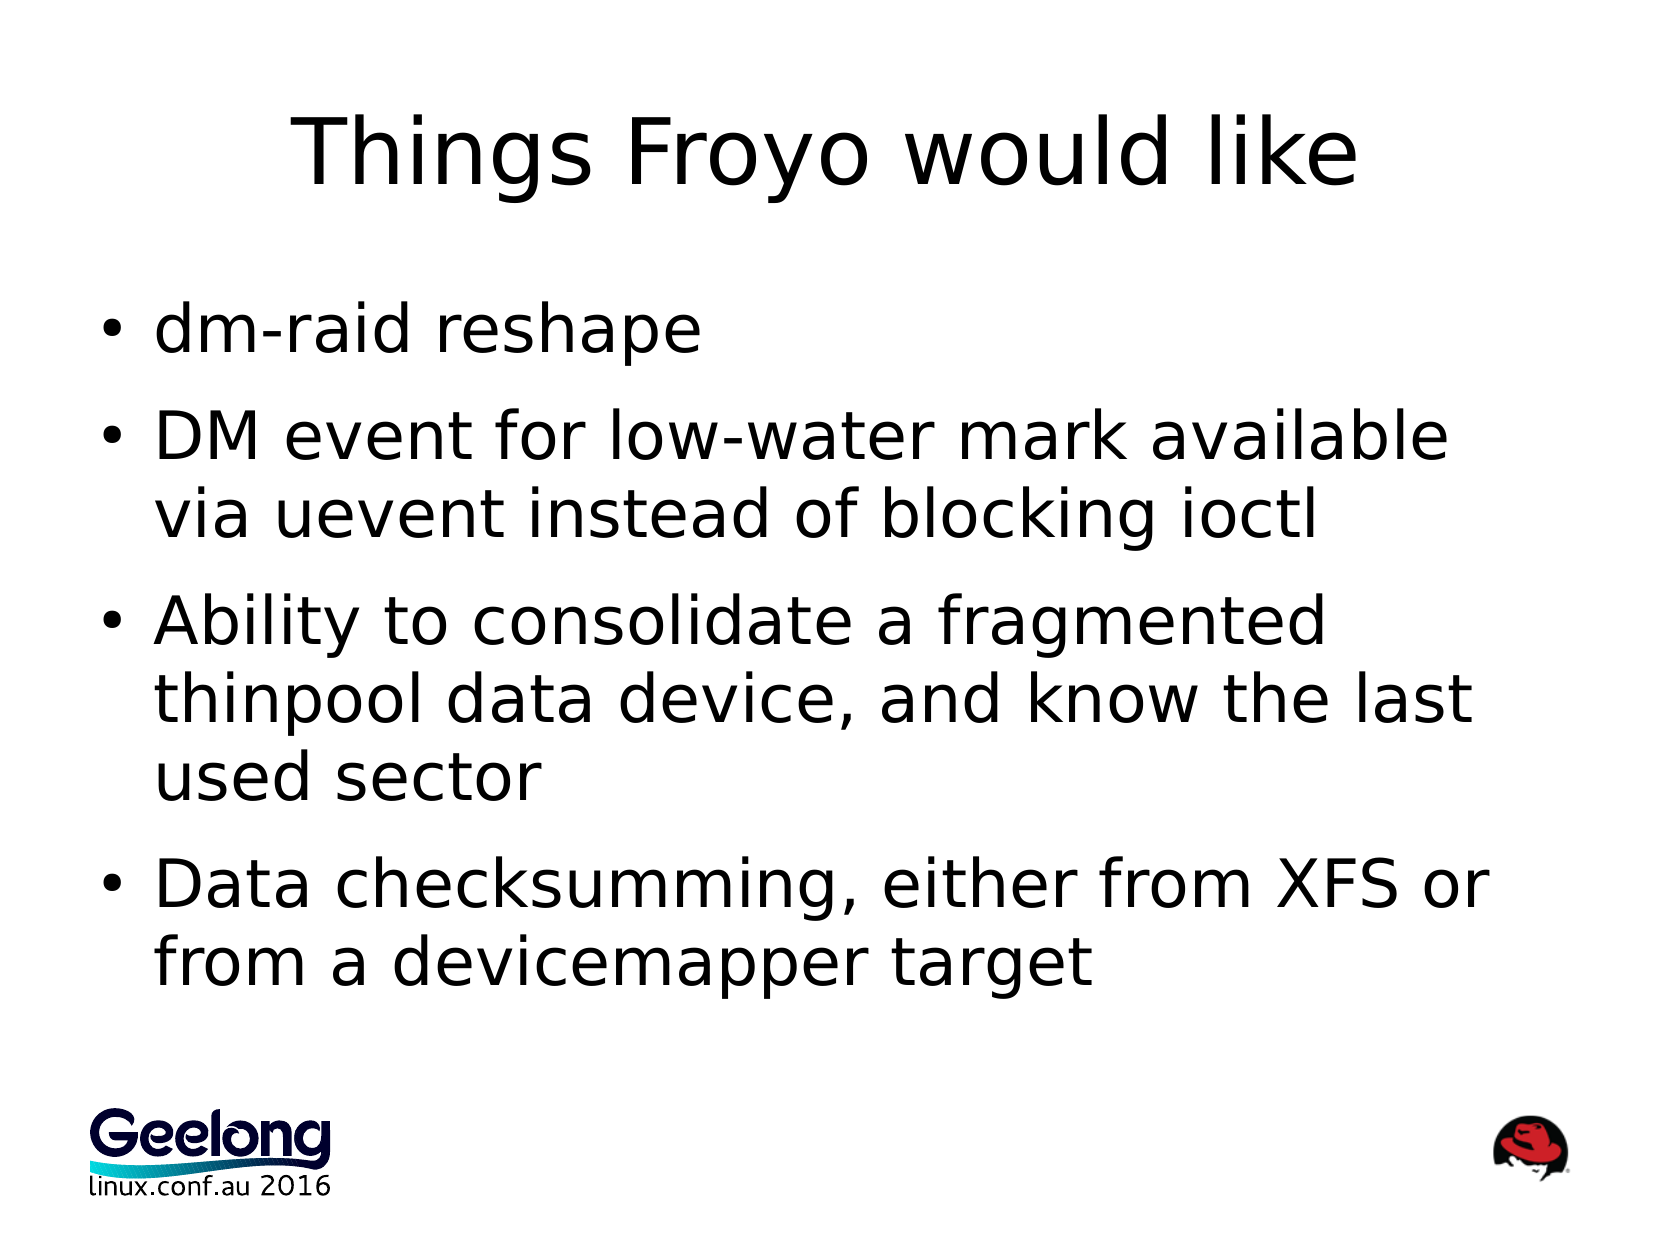

# Things Froyo would like
dm-raid reshape
DM event for low-water mark available via uevent instead of blocking ioctl
Ability to consolidate a fragmented thinpool data device, and know the last used sector
Data checksumming, either from XFS or from a devicemapper target